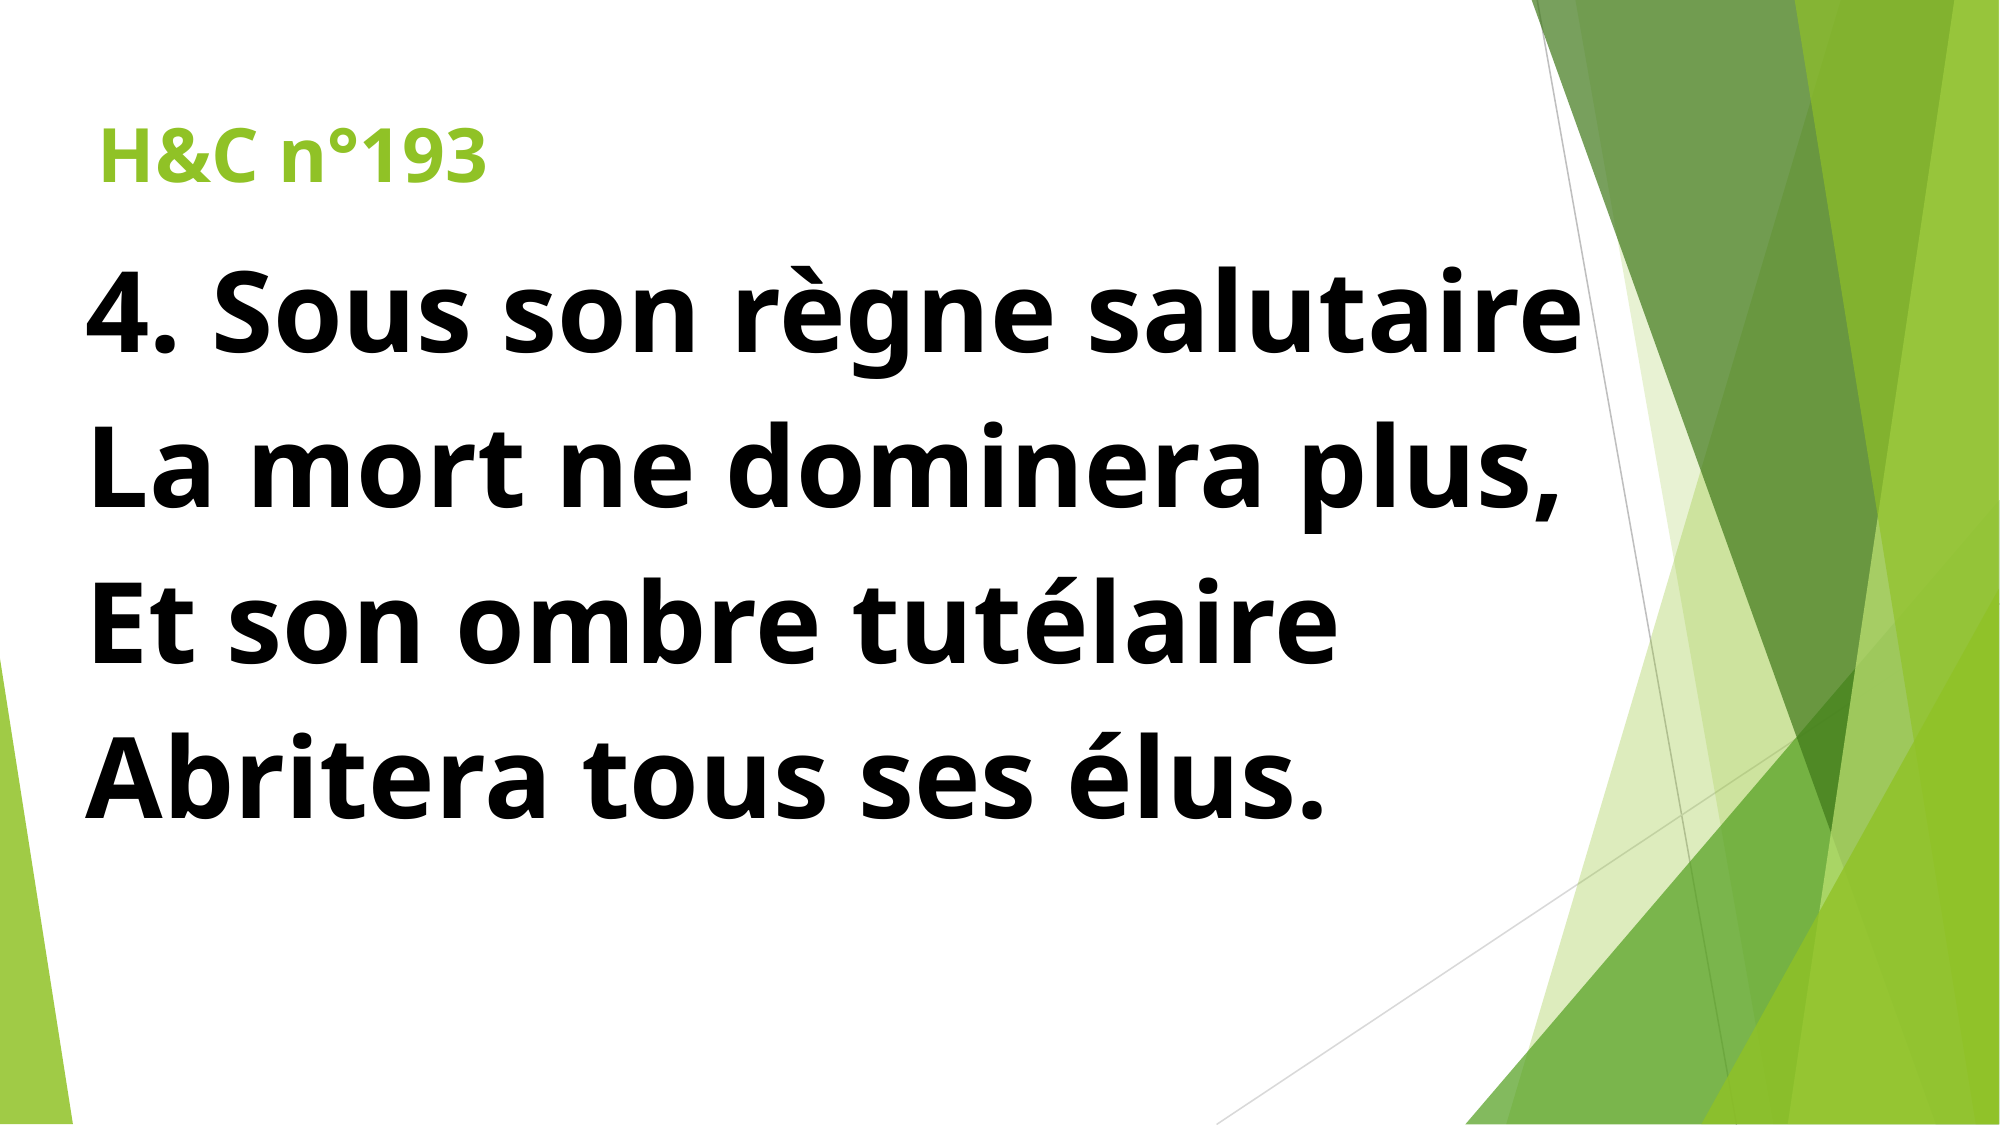

H&C n°193
4. Sous son règne salutaire
La mort ne dominera plus,
Et son ombre tutélaire
Abritera tous ses élus.